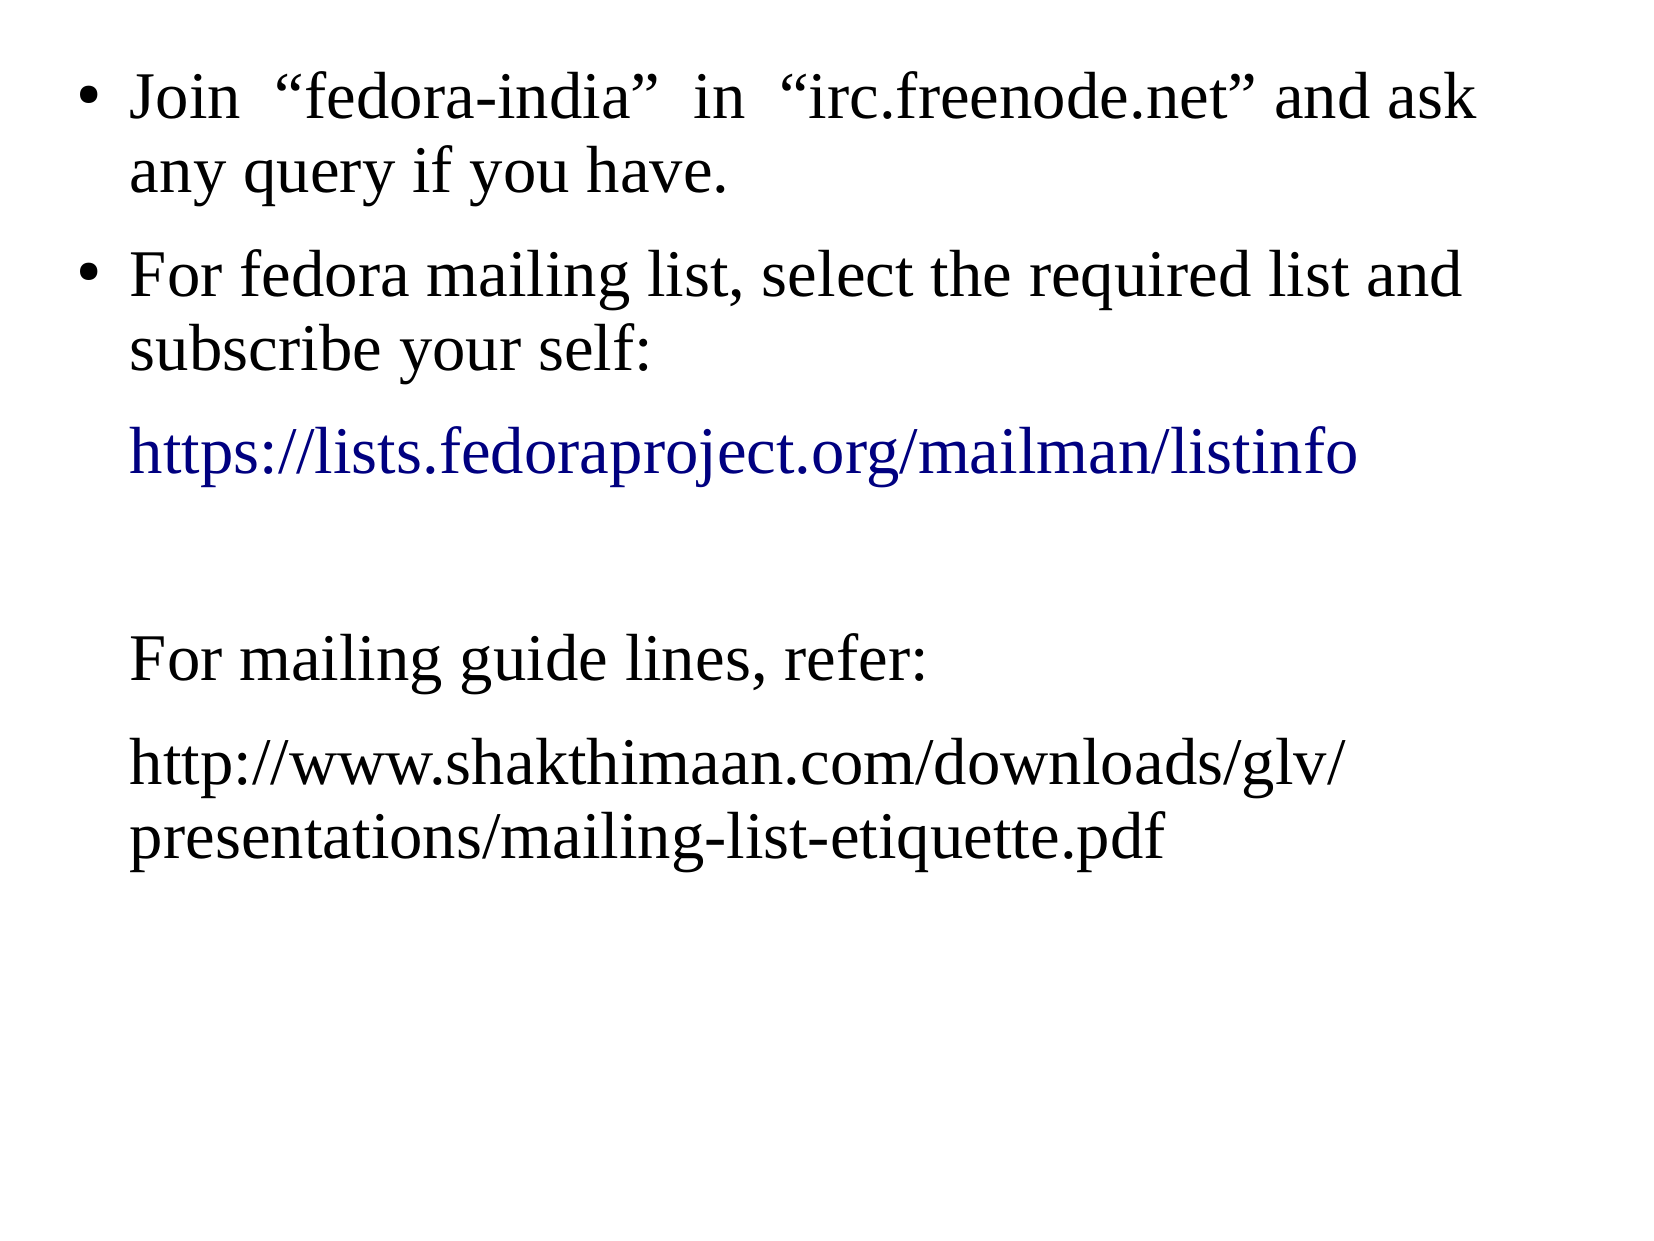

# Join “fedora-india” in “irc.freenode.net” and ask any query if you have.
For fedora mailing list, select the required list and subscribe your self:
https://lists.fedoraproject.org/mailman/listinfo
For mailing guide lines, refer:
http://www.shakthimaan.com/downloads/glv/presentations/mailing-list-etiquette.pdf